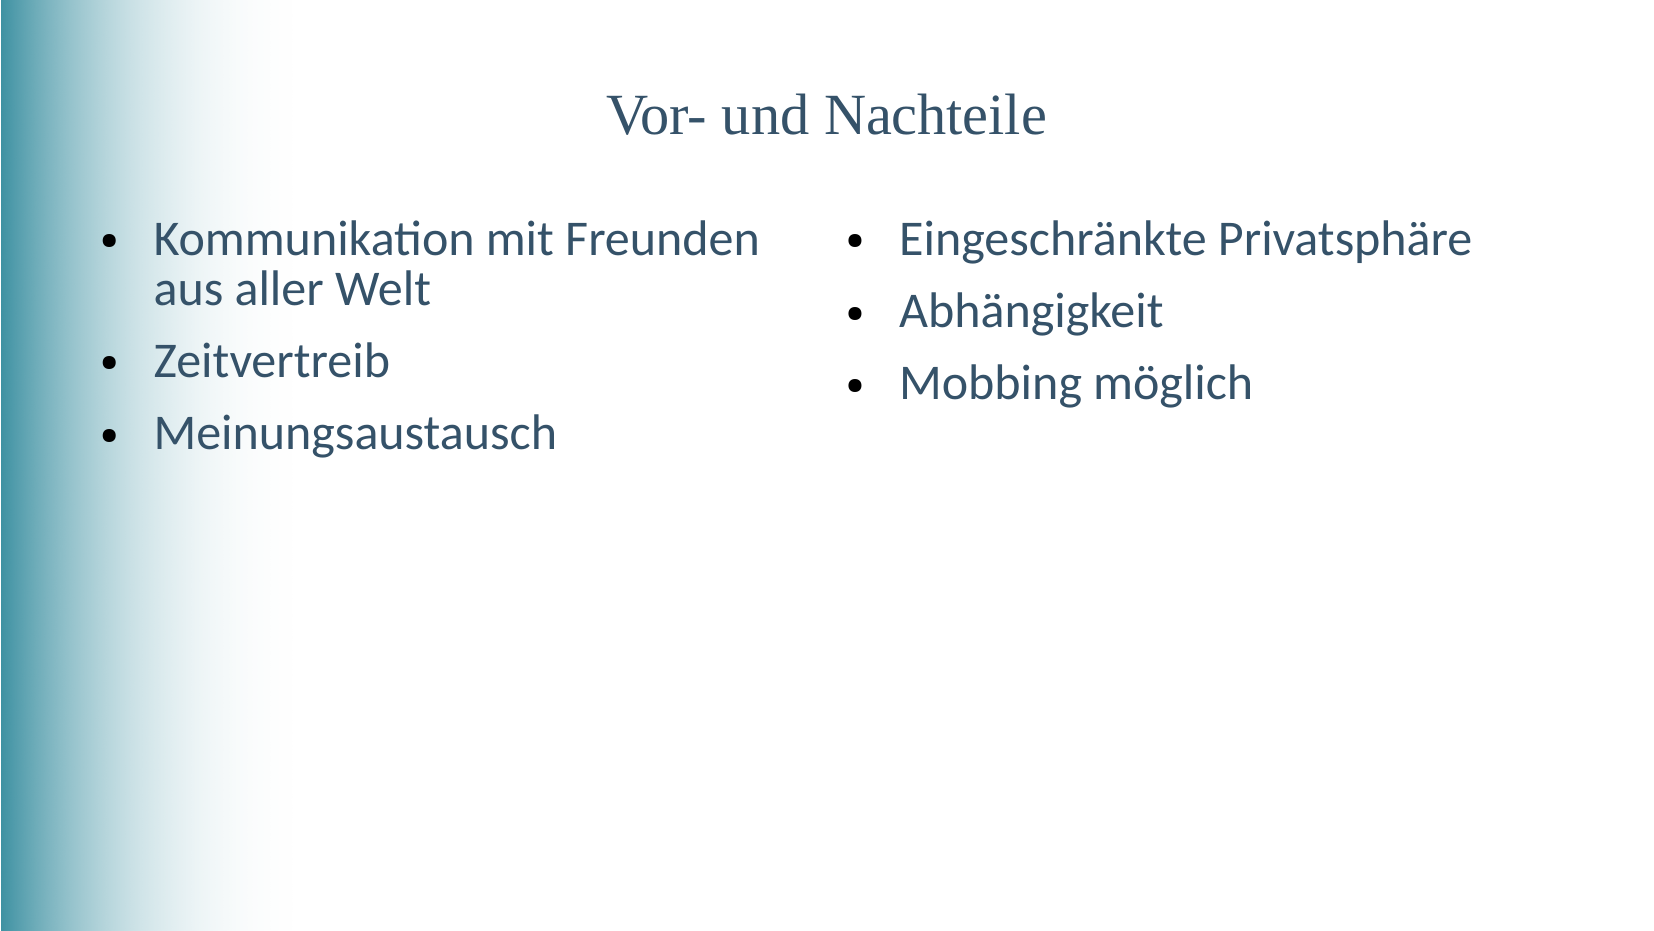

# Vor- und Nachteile
Kommunikation mit Freunden
aus aller Welt
Zeitvertreib
Meinungsaustausch
Eingeschränkte Privatsphäre
Abhängigkeit
Mobbing möglich